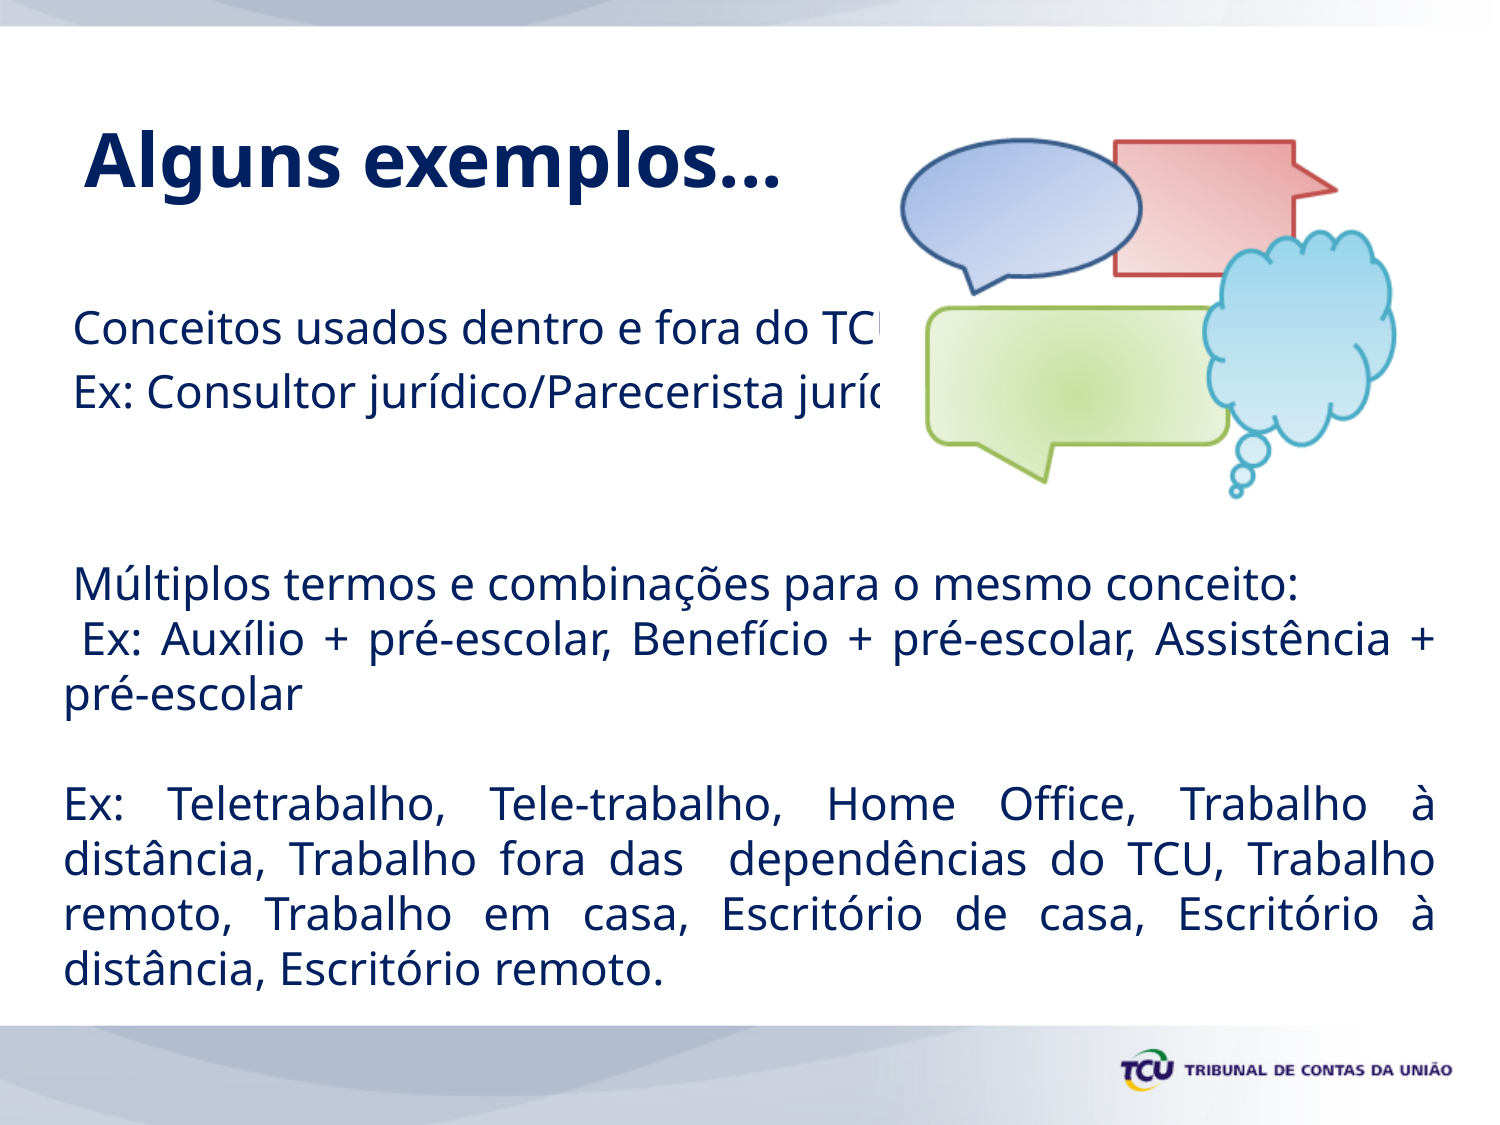

# Alguns exemplos...
Conceitos usados dentro e fora do TCU:
Ex: Consultor jurídico/Parecerista jurídico
Múltiplos termos e combinações para o mesmo conceito:
 Ex: Auxílio + pré-escolar, Benefício + pré-escolar, Assistência + pré-escolar
Ex: Teletrabalho, Tele-trabalho, Home Office, Trabalho à distância, Trabalho fora das dependências do TCU, Trabalho remoto, Trabalho em casa, Escritório de casa, Escritório à distância, Escritório remoto.